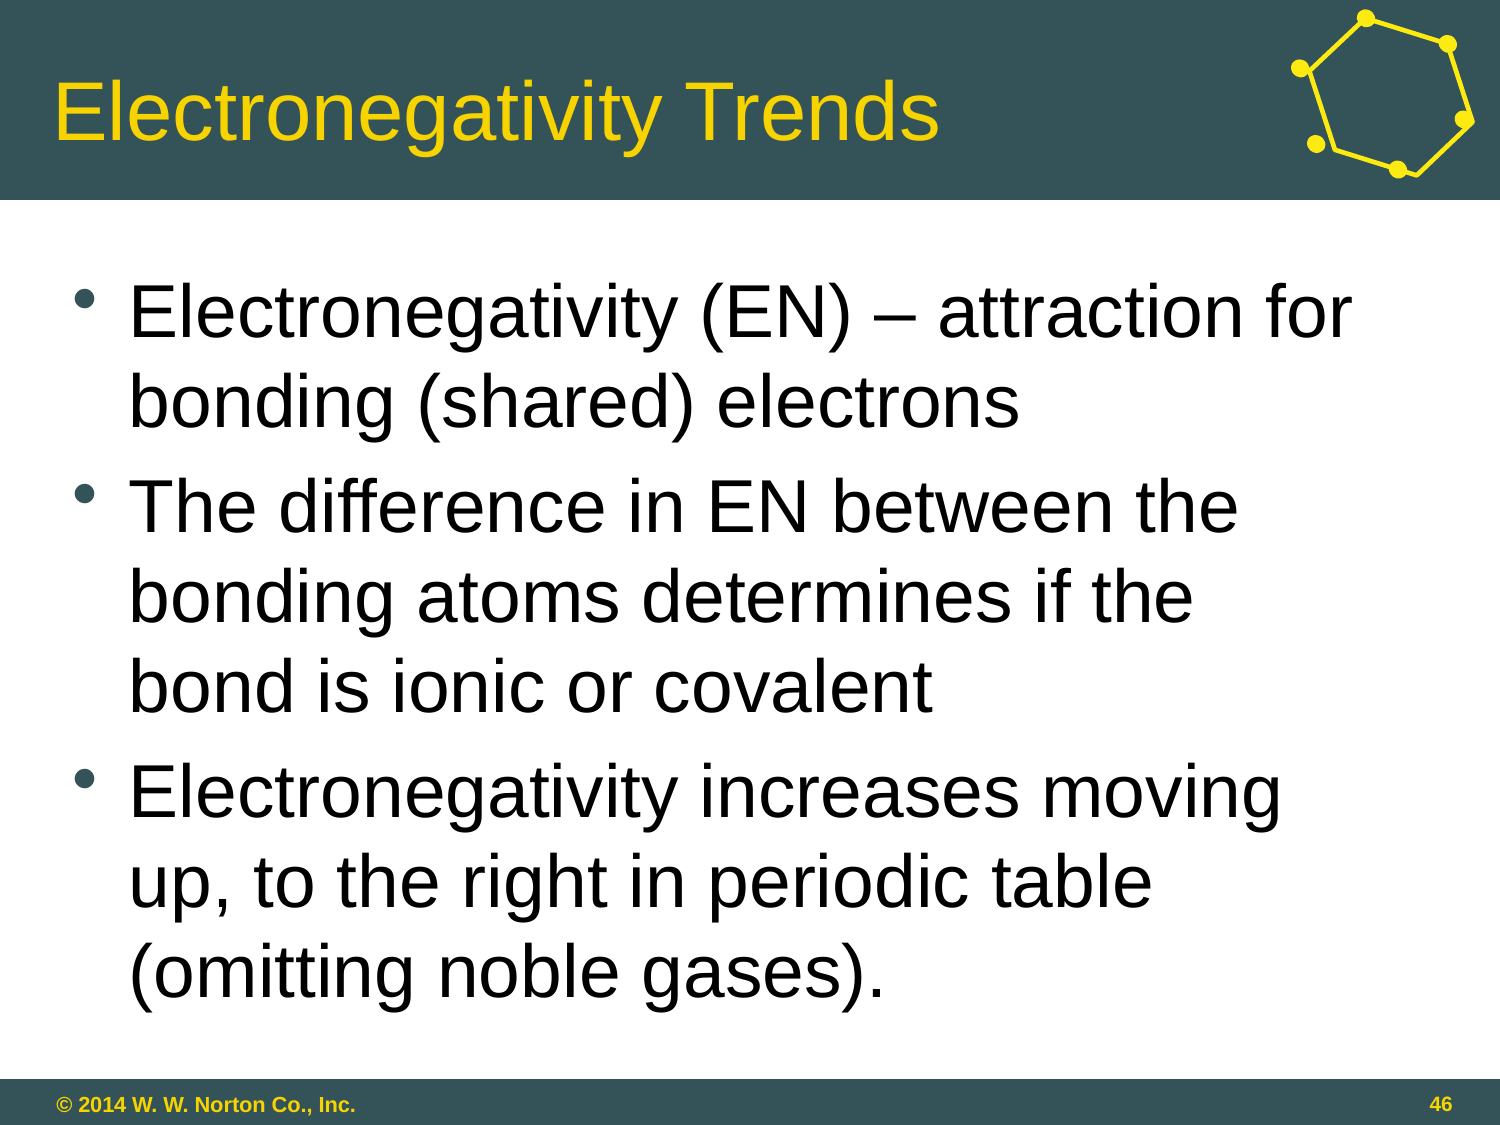

# Electronegativity Trends
Electronegativity (EN) – attraction for bonding (shared) electrons
The difference in EN between the bonding atoms determines if the bond is ionic or covalent
Electronegativity increases moving up, to the right in periodic table (omitting noble gases).